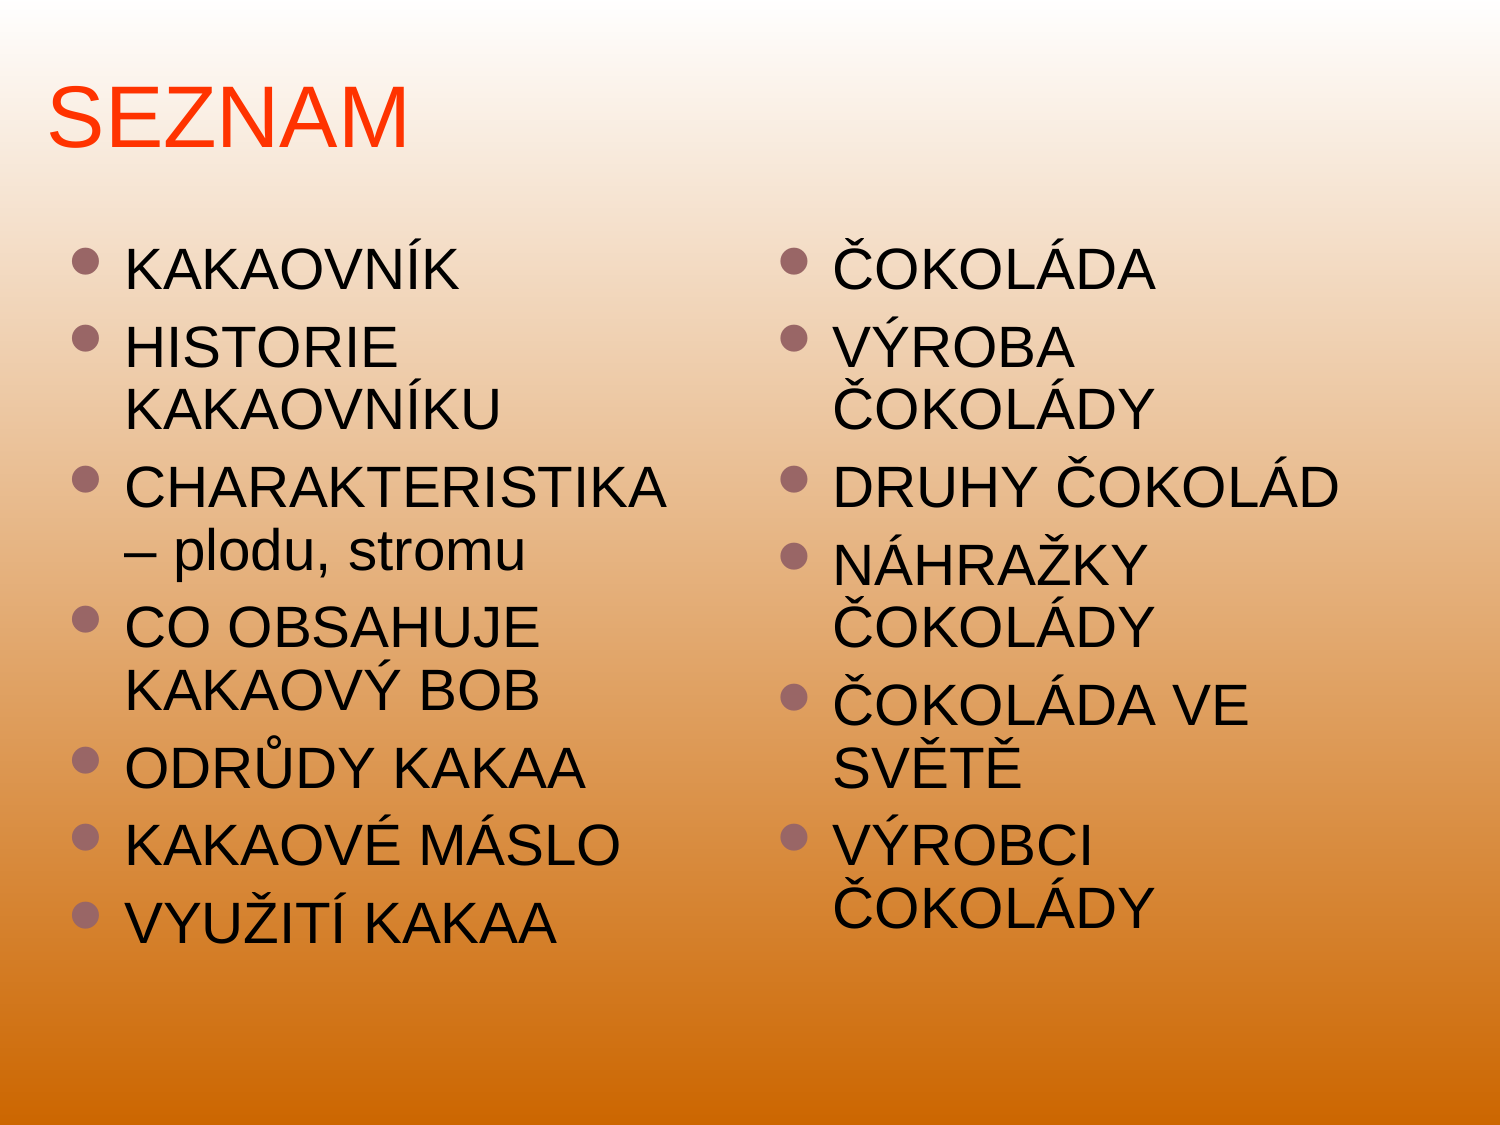

# SEZNAM
ČOKOLÁDA
VÝROBA ČOKOLÁDY
DRUHY ČOKOLÁD
NÁHRAŽKY ČOKOLÁDY
ČOKOLÁDA VE SVĚTĚ
VÝROBCI ČOKOLÁDY
KAKAOVNÍK
HISTORIE KAKAOVNÍKU
CHARAKTERISTIKA – plodu, stromu
CO OBSAHUJE KAKAOVÝ BOB
ODRŮDY KAKAA
KAKAOVÉ MÁSLO
VYUŽITÍ KAKAA